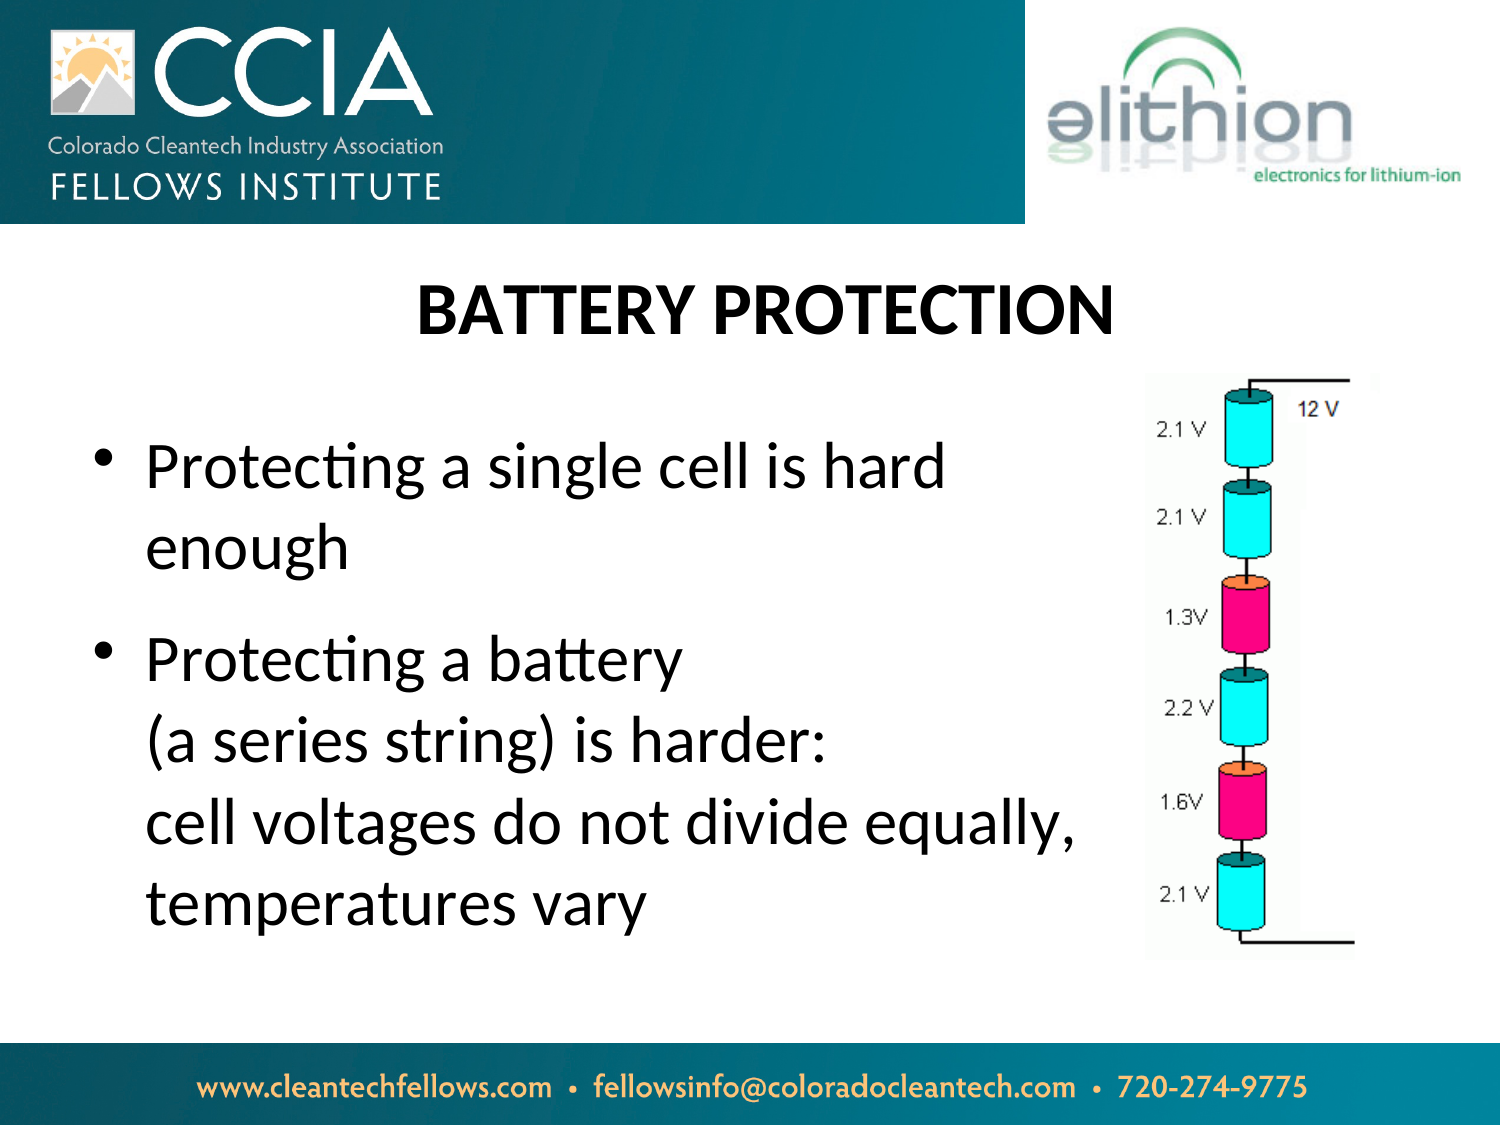

BATTERY PROTECTION
Protecting a single cell is hard enough
Protecting a battery
(a series string) is harder:
cell voltages do not divide equally, temperatures vary